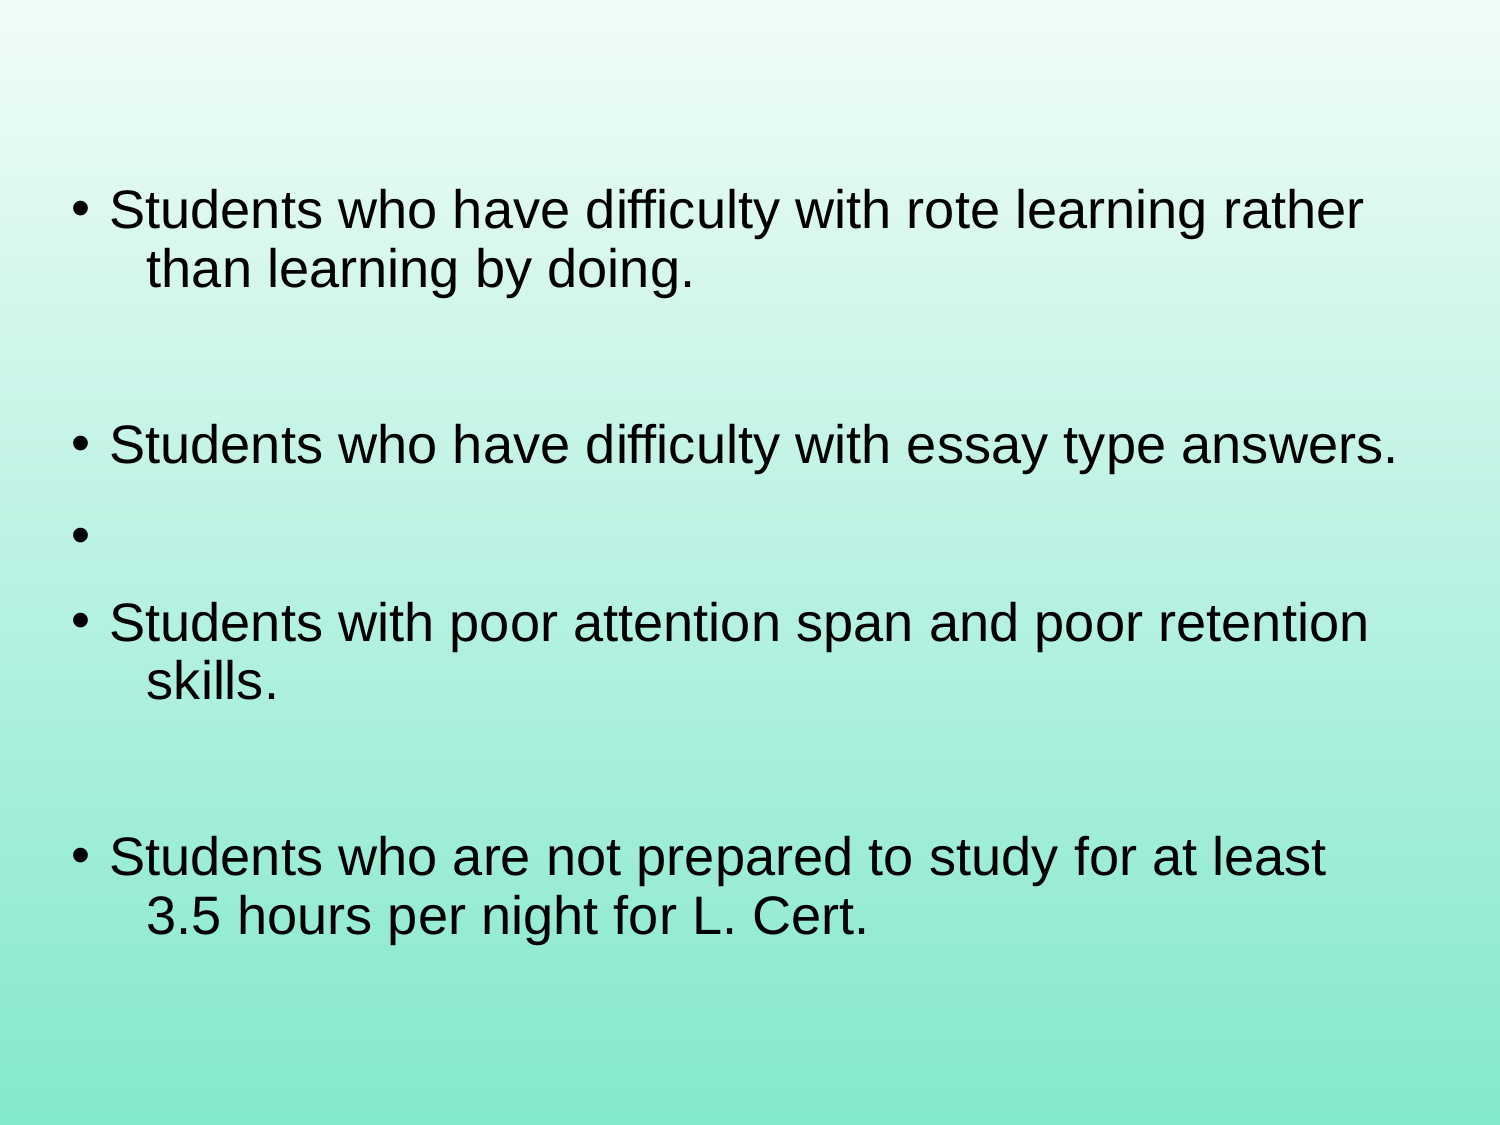

# Students who have difficulty with rote learning rather than learning by doing.
Students who have difficulty with essay type answers.
Students with poor attention span and poor retention skills.
Students who are not prepared to study for at least 3.5 hours per night for L. Cert.